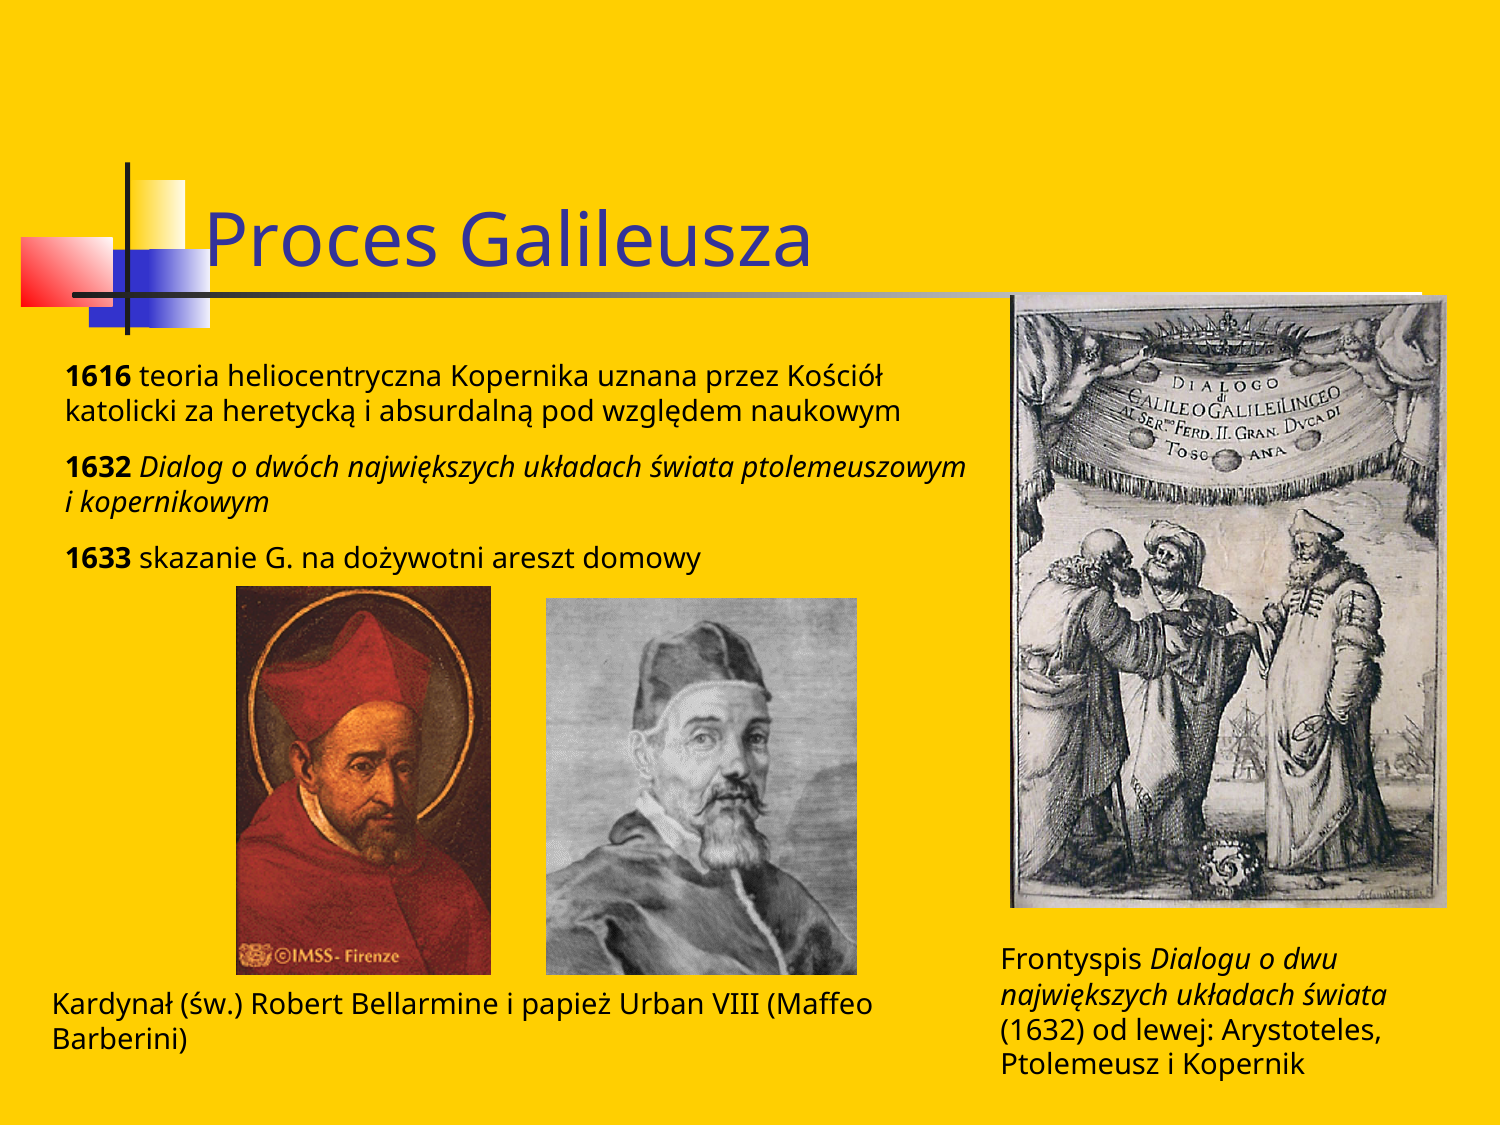

# Proces Galileusza
1616 teoria heliocentryczna Kopernika uznana przez Kościół katolicki za heretycką i absurdalną pod względem naukowym
1632 Dialog o dwóch największych układach świata ptolemeuszowym i kopernikowym
1633 skazanie G. na dożywotni areszt domowy
Frontyspis Dialogu o dwu największych układach świata (1632) od lewej: Arystoteles, Ptolemeusz i Kopernik
Kardynał (św.) Robert Bellarmine i papież Urban VIII (Maffeo Barberini)